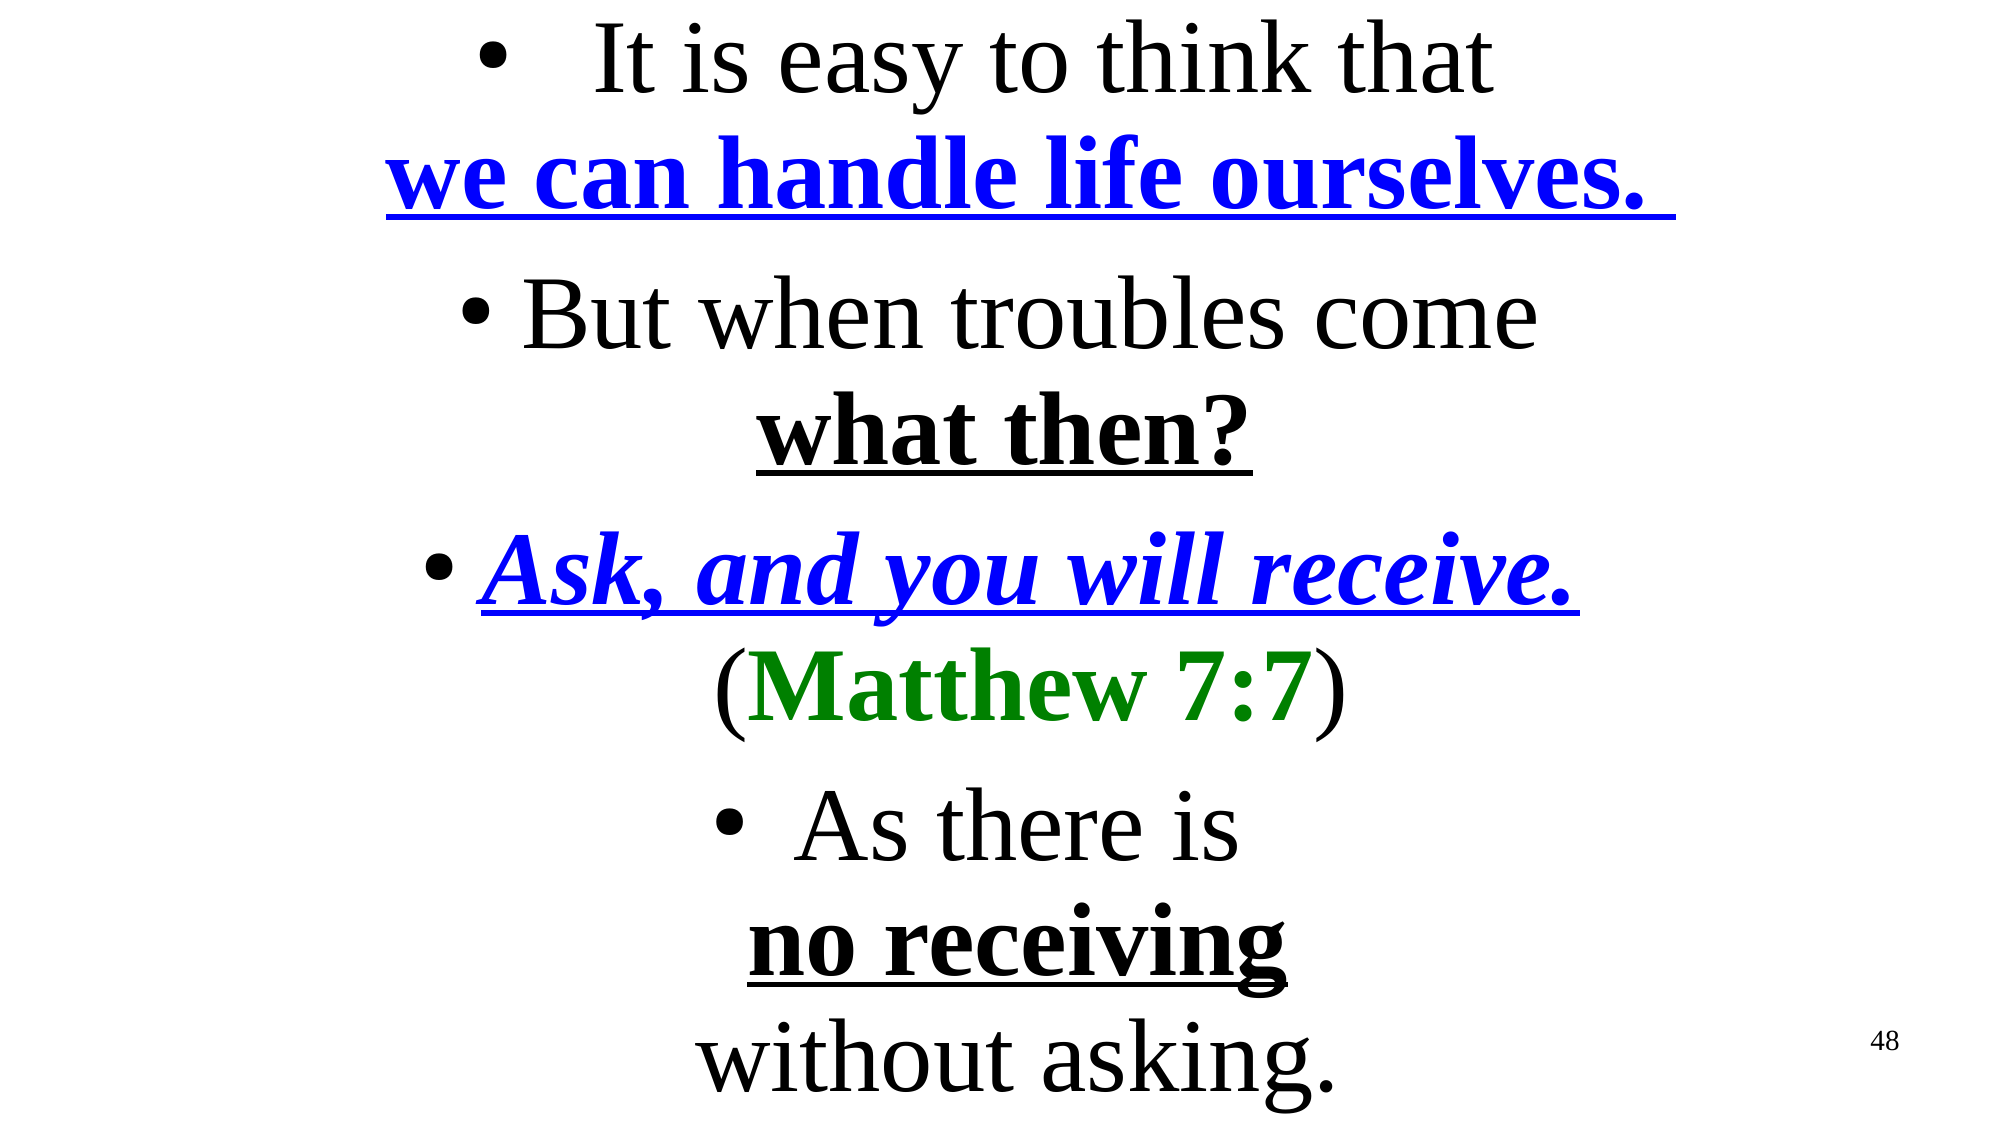

# It is easy to think that we can handle life ourselves.
But when troubles come
what then?
Ask, and you will receive.
(Matthew 7:7)
As there is
no receiving
without asking.
48